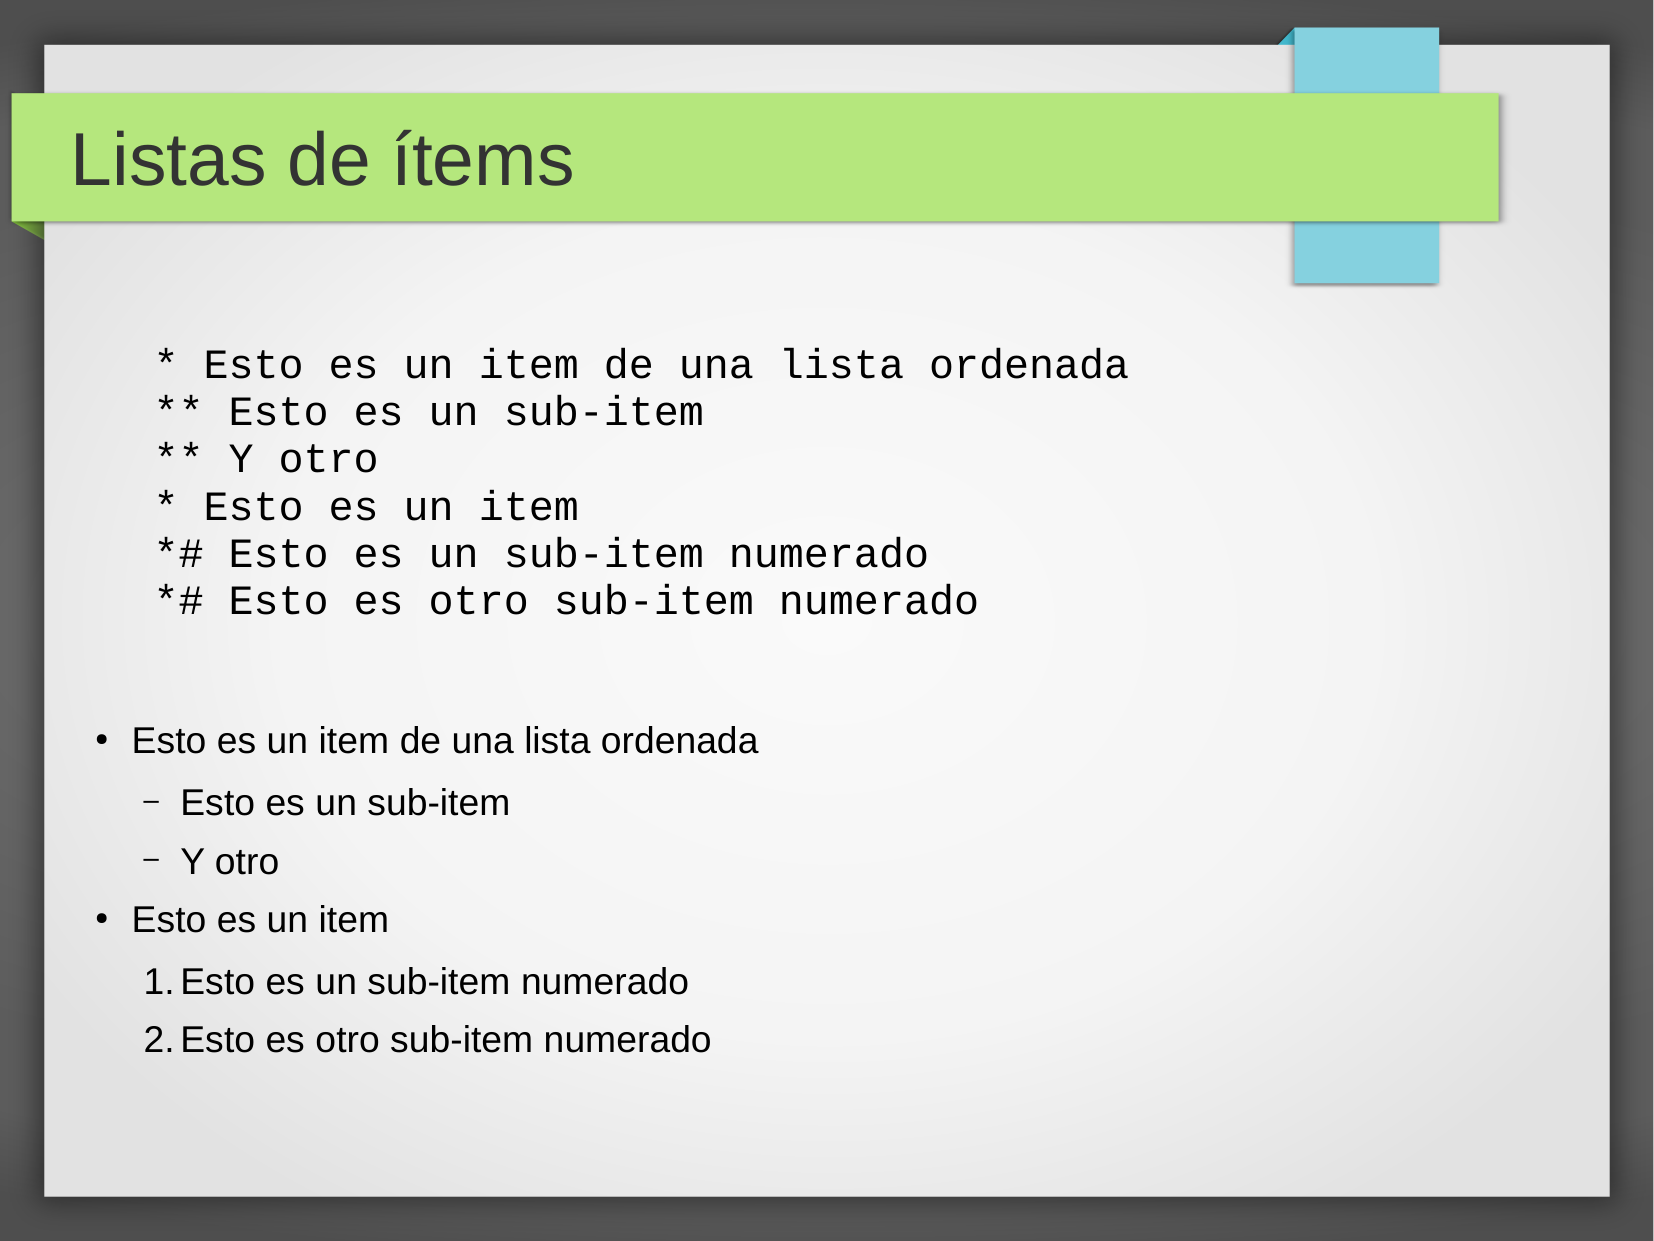

# Listas de ítems
* Esto es un item de una lista ordenada
** Esto es un sub-item
** Y otro
* Esto es un item
*# Esto es un sub-item numerado
*# Esto es otro sub-item numerado
Esto es un item de una lista ordenada
Esto es un sub-item
Y otro
Esto es un item
Esto es un sub-item numerado
Esto es otro sub-item numerado